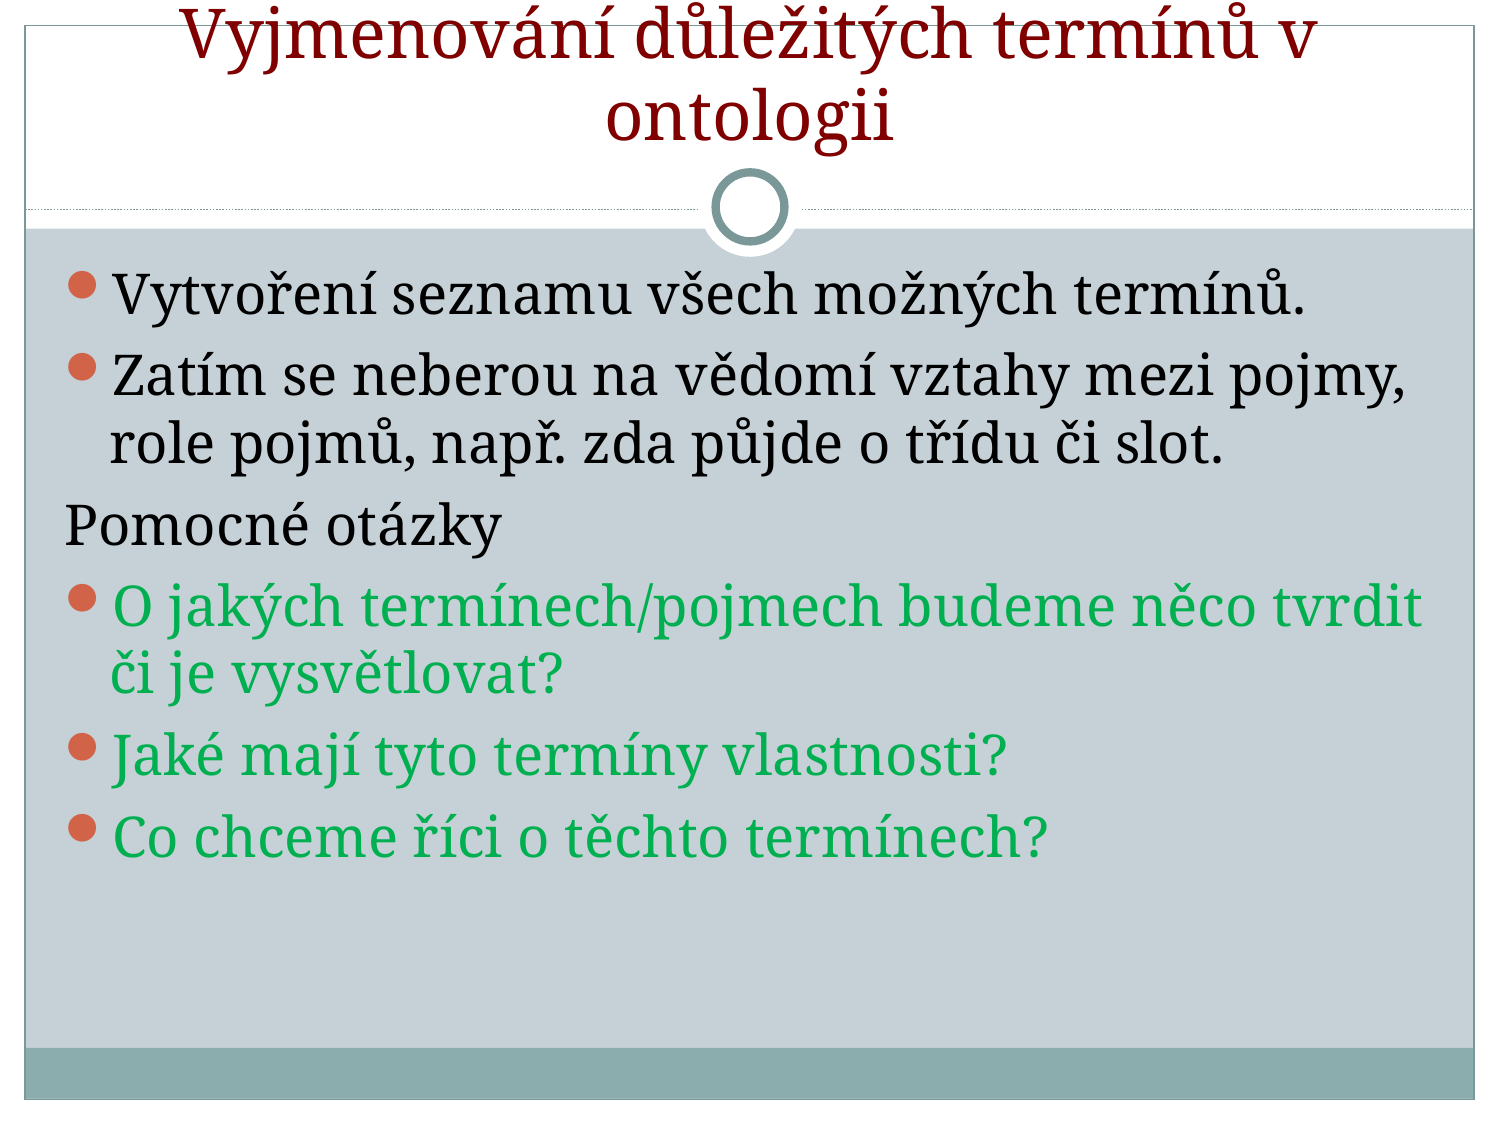

# Vyjmenování důležitých termínů v ontologii
Vytvoření seznamu všech možných termínů.
Zatím se neberou na vědomí vztahy mezi pojmy, role pojmů, např. zda půjde o třídu či slot.
Pomocné otázky
O jakých termínech/pojmech budeme něco tvrdit či je vysvětlovat?
Jaké mají tyto termíny vlastnosti?
Co chceme říci o těchto termínech?